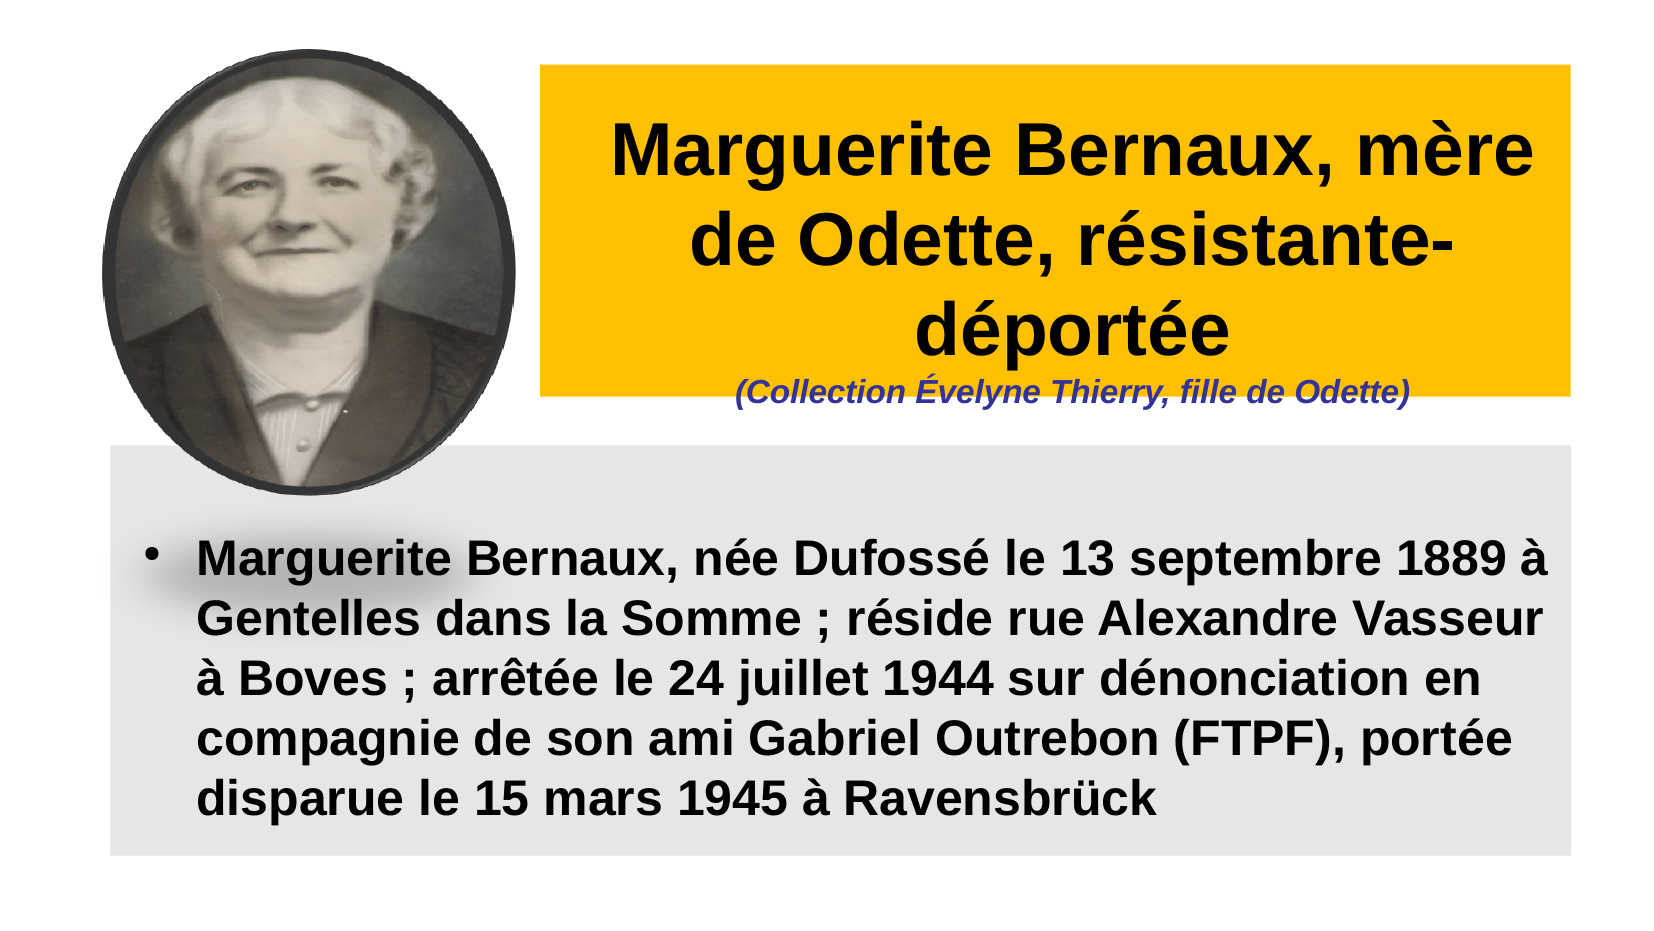

# Marguerite Bernaux, mère de Odette, résistante-déportée (Collection Évelyne Thierry, fille de Odette)
Marguerite Bernaux, née Dufossé le 13 septembre 1889 à Gentelles dans la Somme ; réside rue Alexandre Vasseur à Boves ; arrêtée le 24 juillet 1944 sur dénonciation en compagnie de son ami Gabriel Outrebon (FTPF), portée disparue le 15 mars 1945 à Ravensbrück